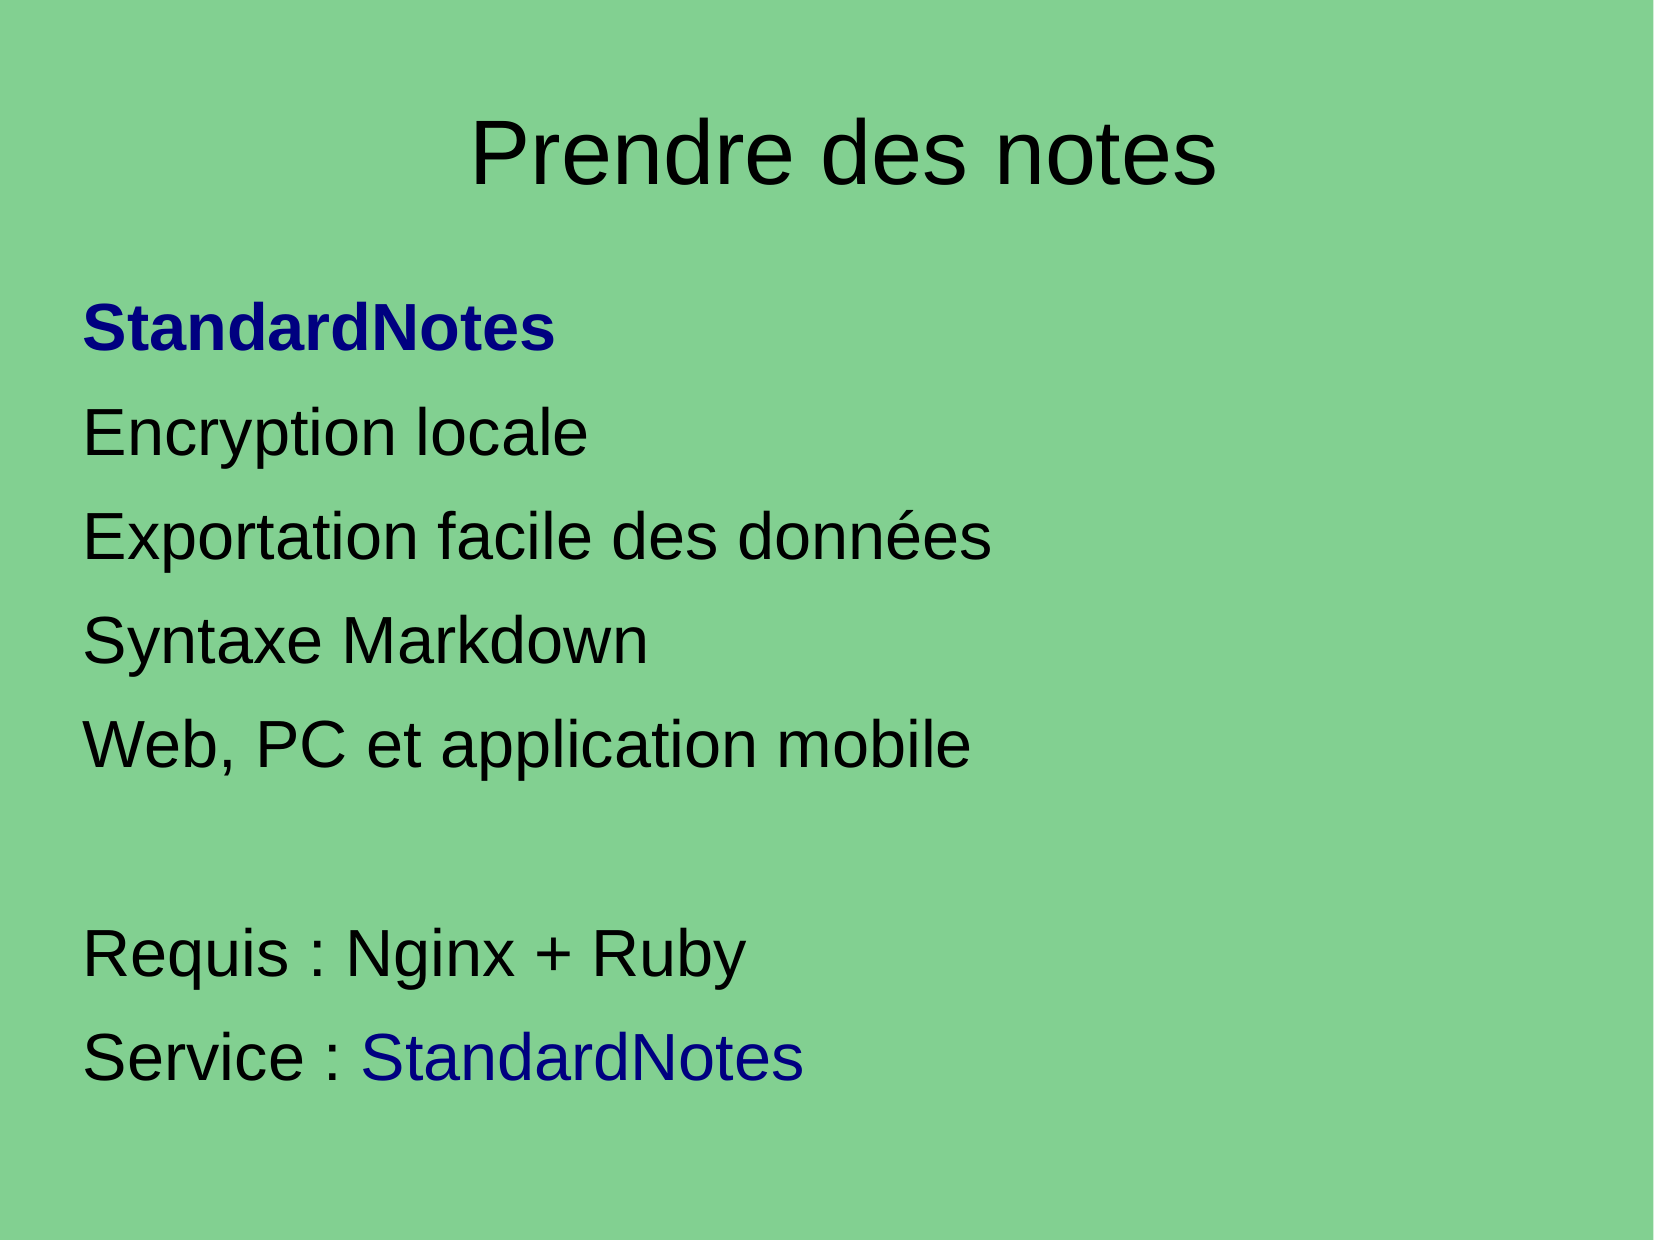

# Prendre des notes
StandardNotes
Encryption locale
Exportation facile des données
Syntaxe Markdown
Web, PC et application mobile
Requis : Nginx + Ruby
Service : StandardNotes